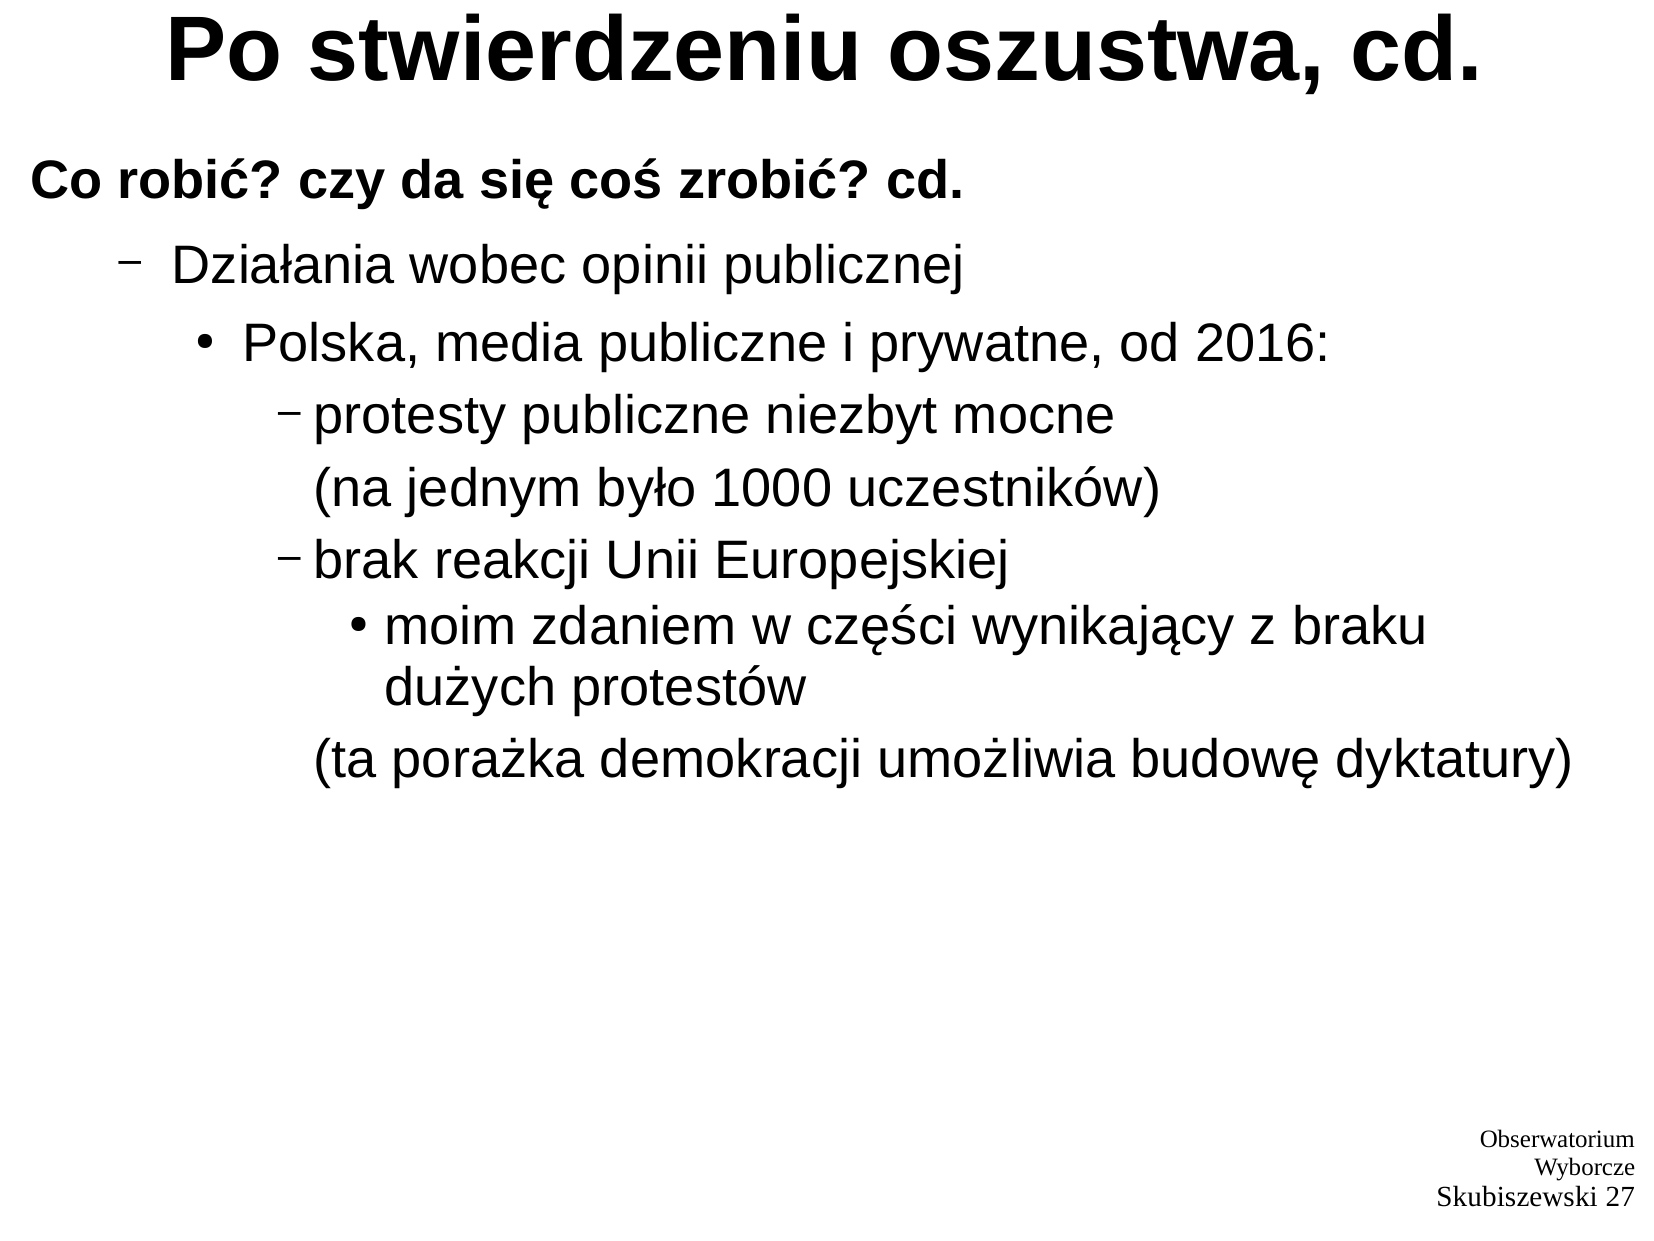

# Po stwierdzeniu oszustwa, cd.
Co robić? czy da się coś zrobić? cd.
Działania wobec opinii publicznej
Polska, media publiczne i prywatne, od 2016:
protesty publiczne niezbyt mocne
(na jednym było 1000 uczestników)
brak reakcji Unii Europejskiej
moim zdaniem w części wynikający z braku dużych protestów
(ta porażka demokracji umożliwia budowę dyktatury)
27